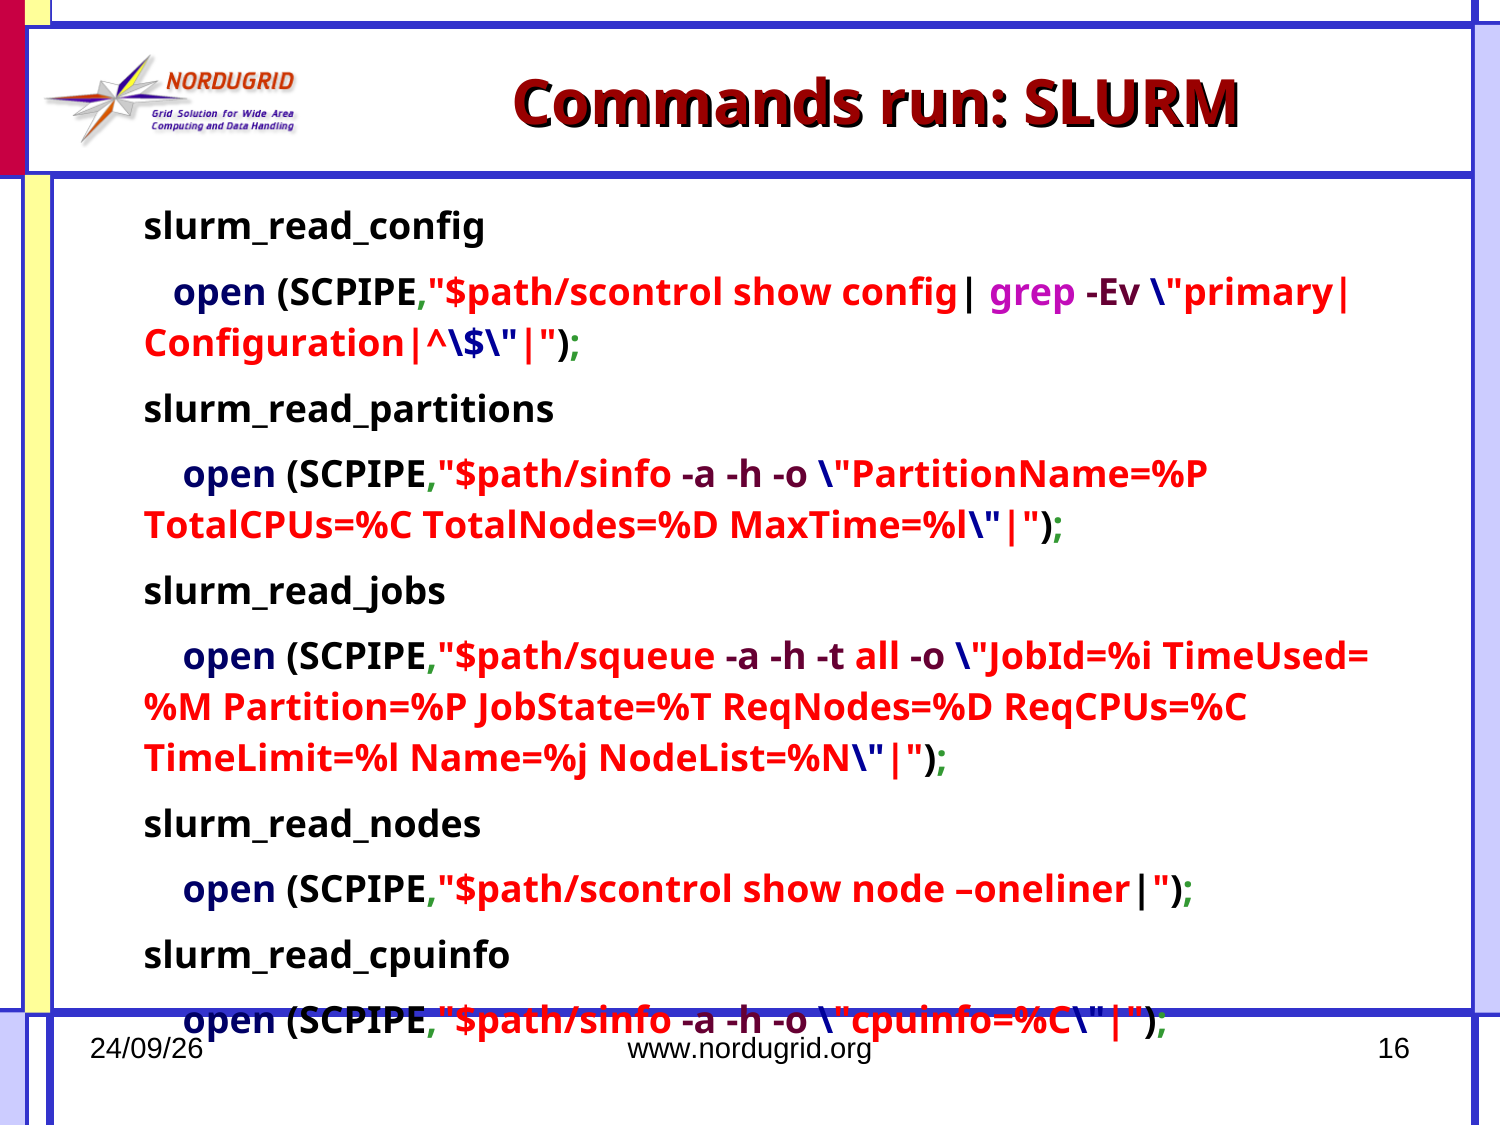

# Commands run: SLURM
slurm_read_config
 open (SCPIPE,"$path/scontrol show config| grep -Ev \"primary|Configuration|^\$\"|");
slurm_read_partitions
 open (SCPIPE,"$path/sinfo -a -h -o \"PartitionName=%P TotalCPUs=%C TotalNodes=%D MaxTime=%l\"|");
slurm_read_jobs
 open (SCPIPE,"$path/squeue -a -h -t all -o \"JobId=%i TimeUsed=%M Partition=%P JobState=%T ReqNodes=%D ReqCPUs=%C TimeLimit=%l Name=%j NodeList=%N\"|");
slurm_read_nodes
 open (SCPIPE,"$path/scontrol show node –oneliner|");
slurm_read_cpuinfo
 open (SCPIPE,"$path/sinfo -a -h -o \"cpuinfo=%C\"|");
www.nordugrid.org
16